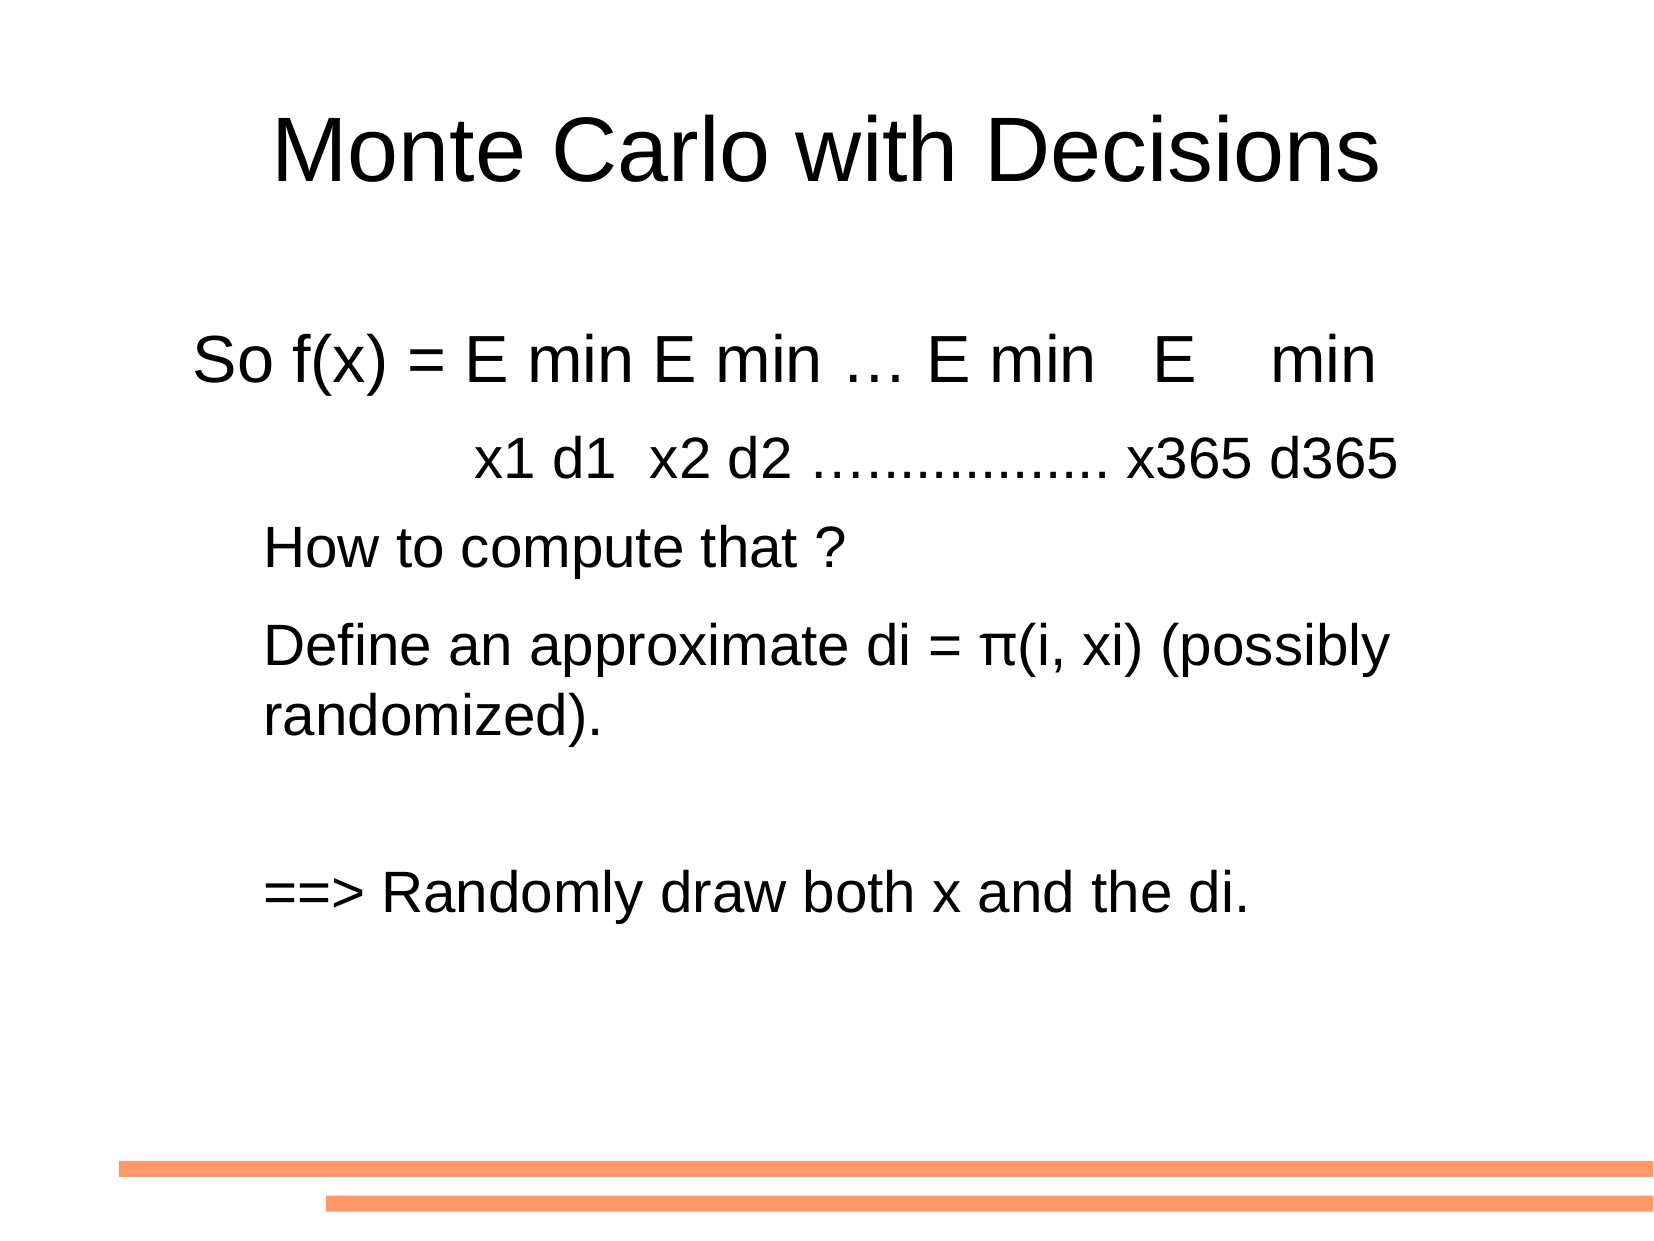

# Monte Carlo with Decisions
So f(x) = E min E min … E min E min
 x1 d1 x2 d2 …............... x365 d365
How to compute that ?
Define an approximate di = π(i, xi) (possibly randomized).
==> Randomly draw both x and the di.